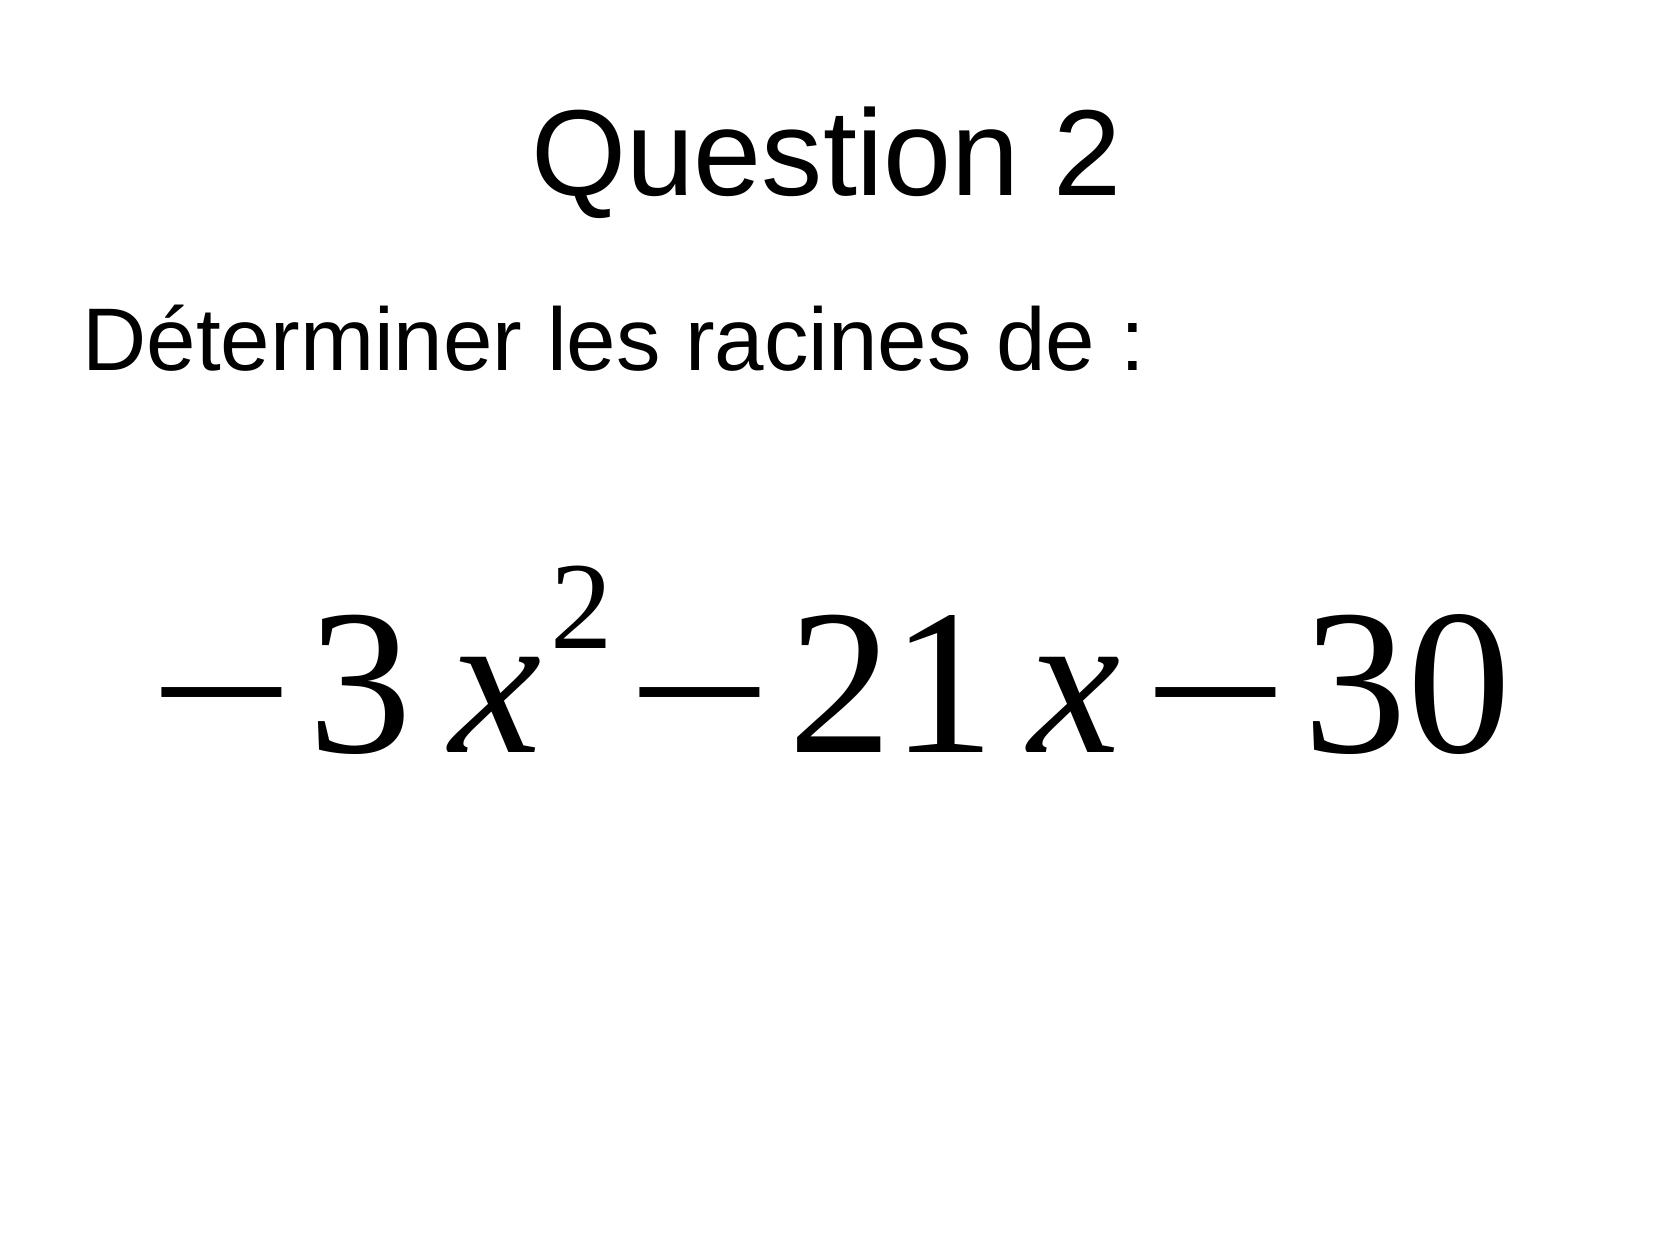

# Question 2
Déterminer les racines de :